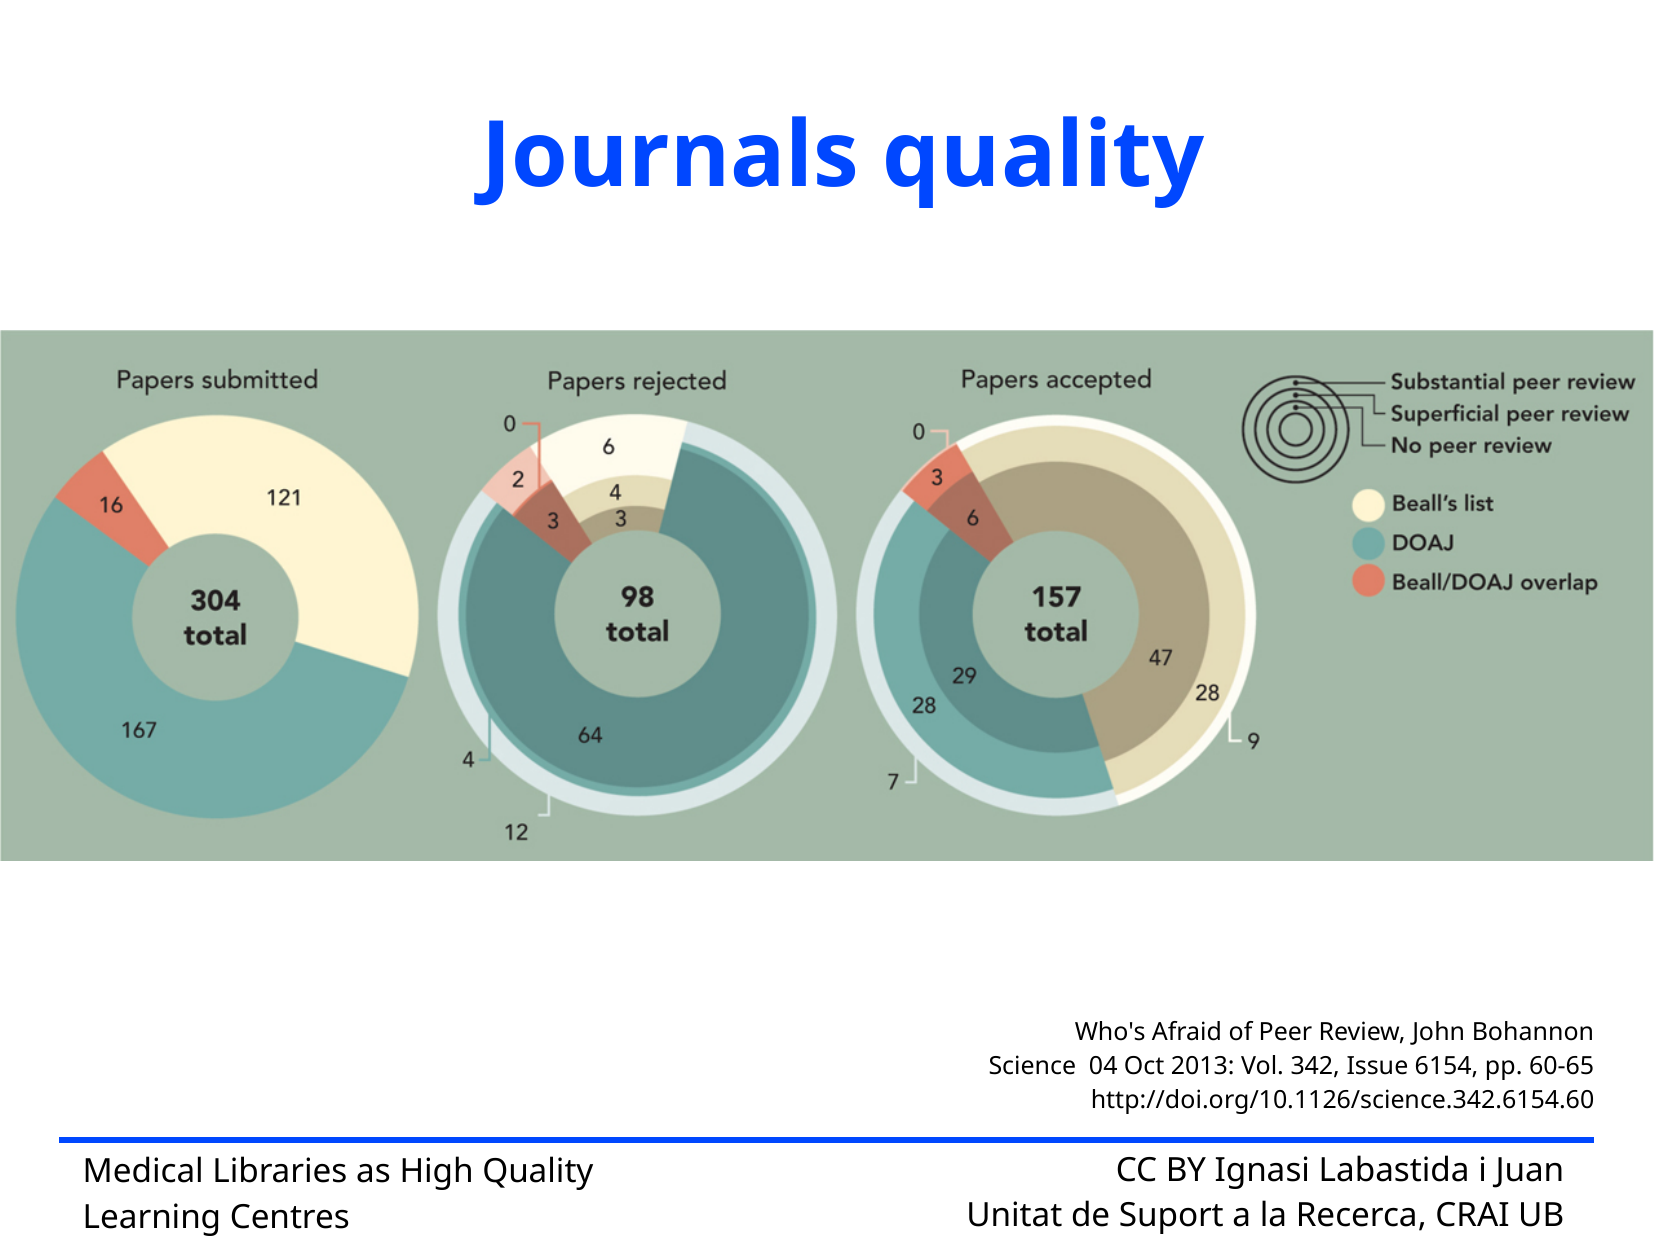

# Journals quality
Who's Afraid of Peer Review, John Bohannon
Science 04 Oct 2013: Vol. 342, Issue 6154, pp. 60-65
http://doi.org/10.1126/science.342.6154.60